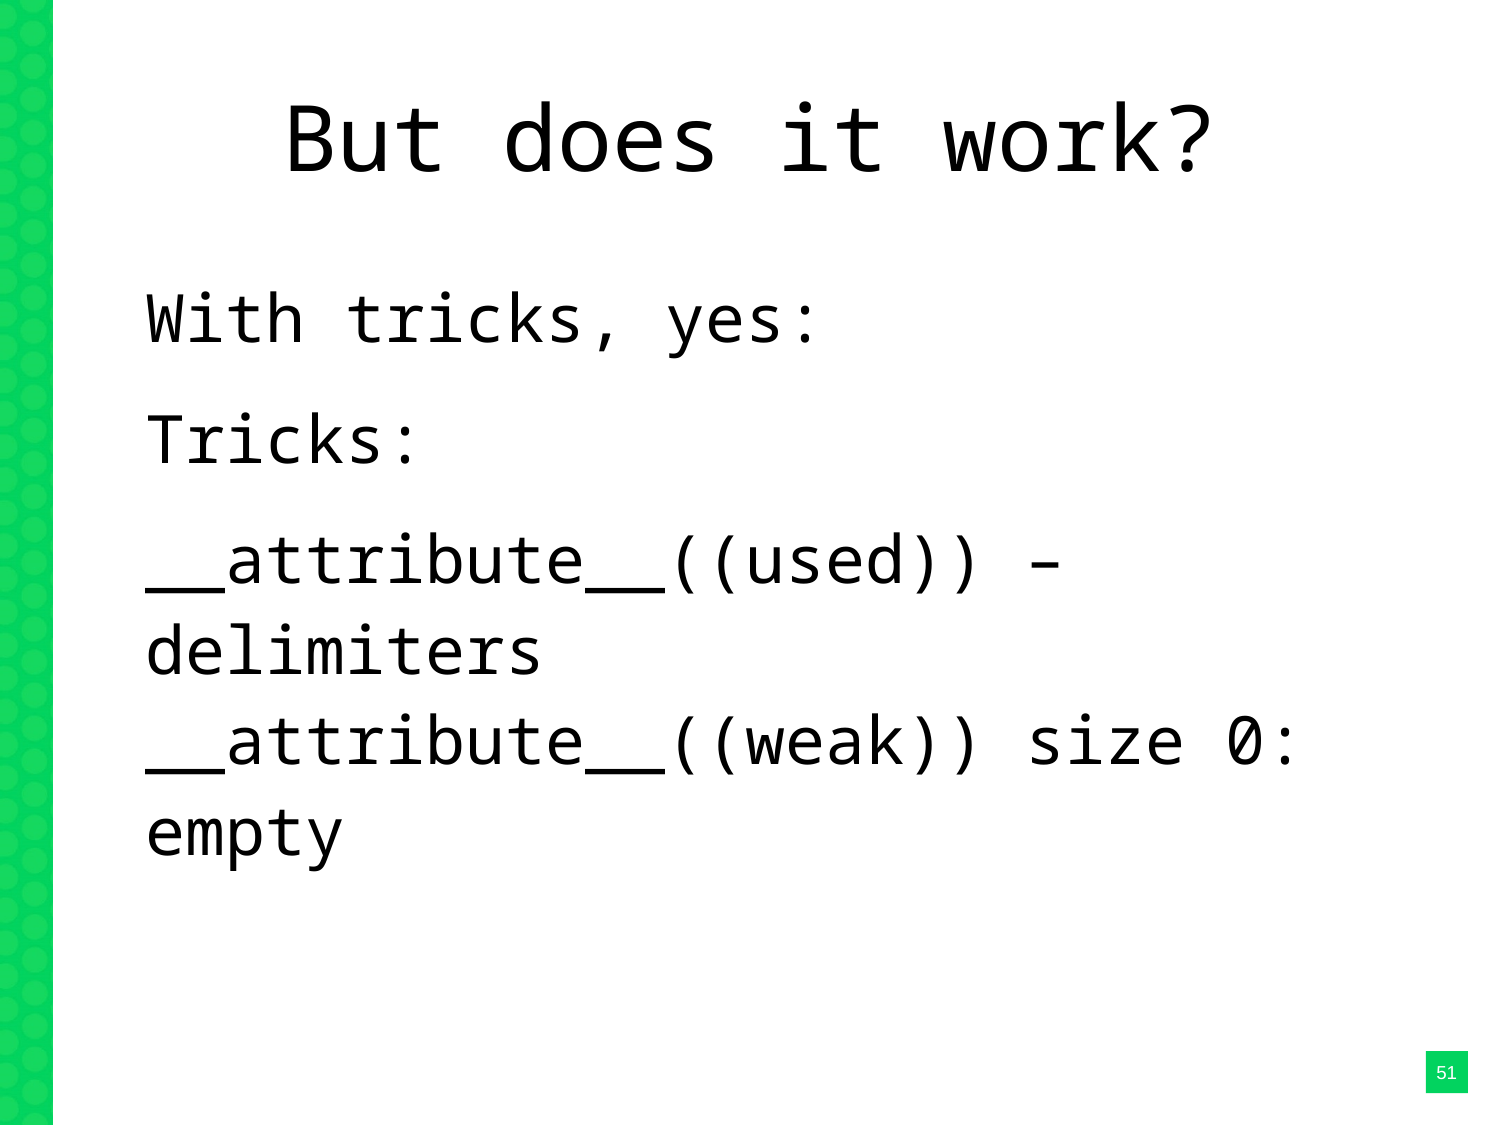

# But does it work?
With tricks, yes:
Tricks:
__attribute__((used)) – delimiters __attribute__((weak)) size 0: empty